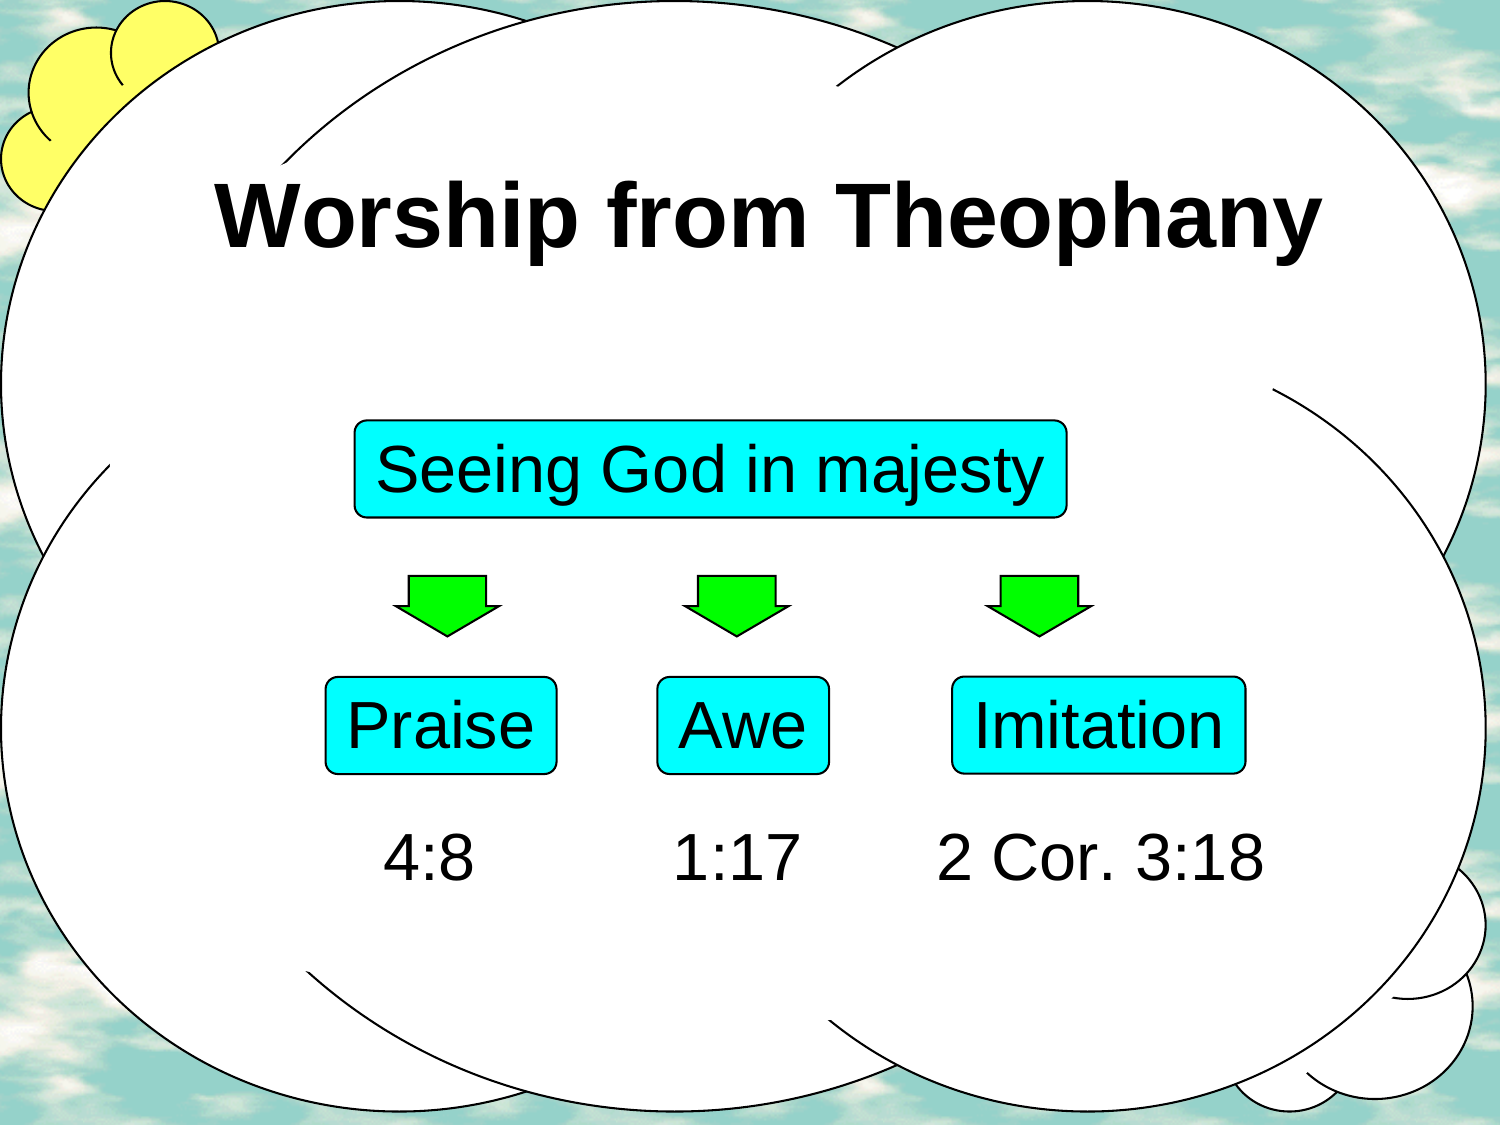

# Worship from Theophany
Seeing God in majesty
Praise
4:8
Awe
1:17
Imitation
2 Cor. 3:18